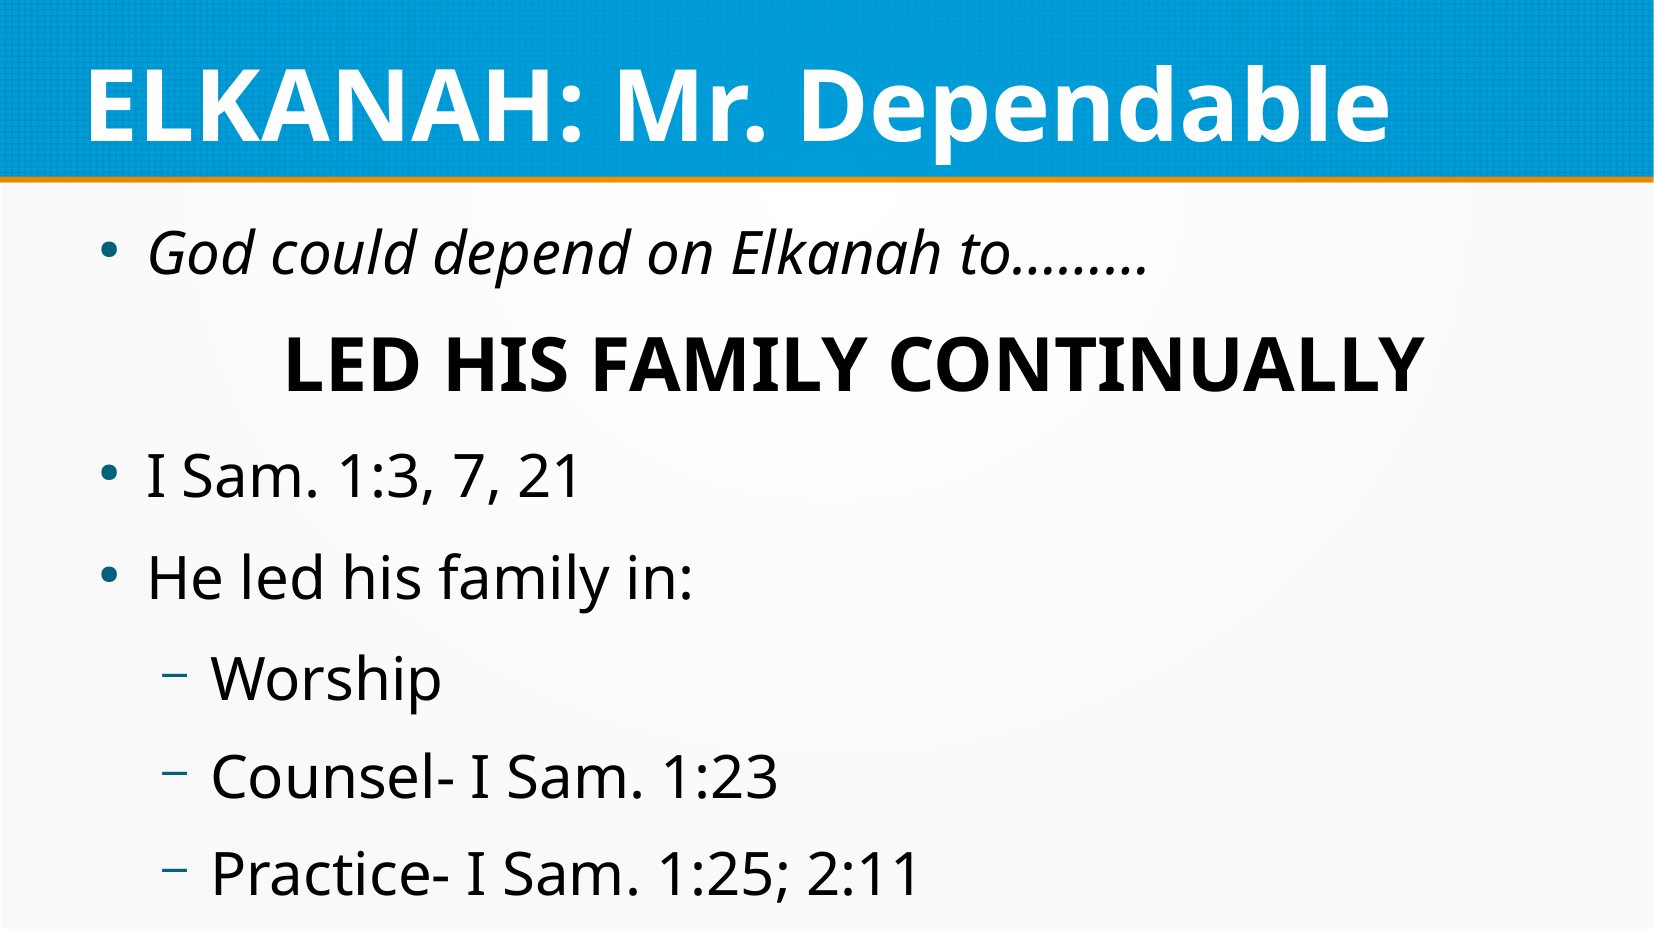

# ELKANAH: Mr. Dependable
God could depend on Elkanah to………
LED HIS FAMILY CONTINUALLY
I Sam. 1:3, 7, 21
He led his family in:
Worship
Counsel- I Sam. 1:23
Practice- I Sam. 1:25; 2:11